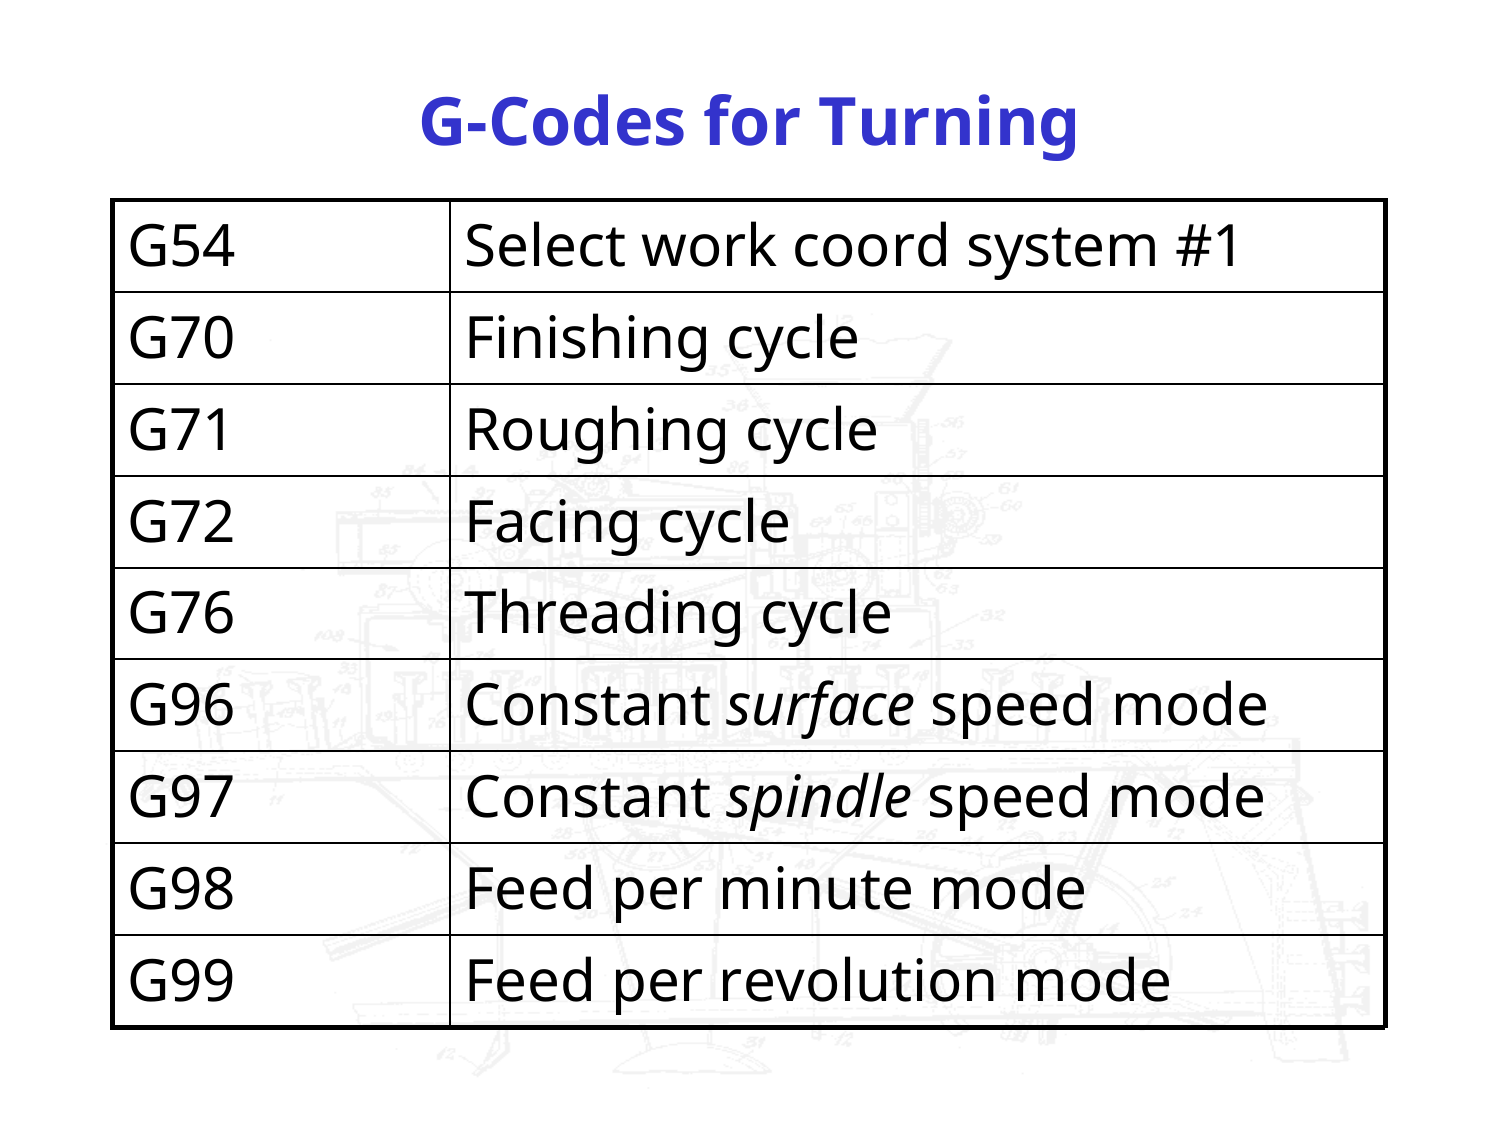

# G-Codes for Turning
G54
Select work coord system #1
G70
Finishing cycle
G71
Roughing cycle
G72
Facing cycle
G76
Threading cycle
G96
Constant surface speed mode
G97
Constant spindle speed mode
G98
Feed per minute mode
G99
Feed per revolution mode